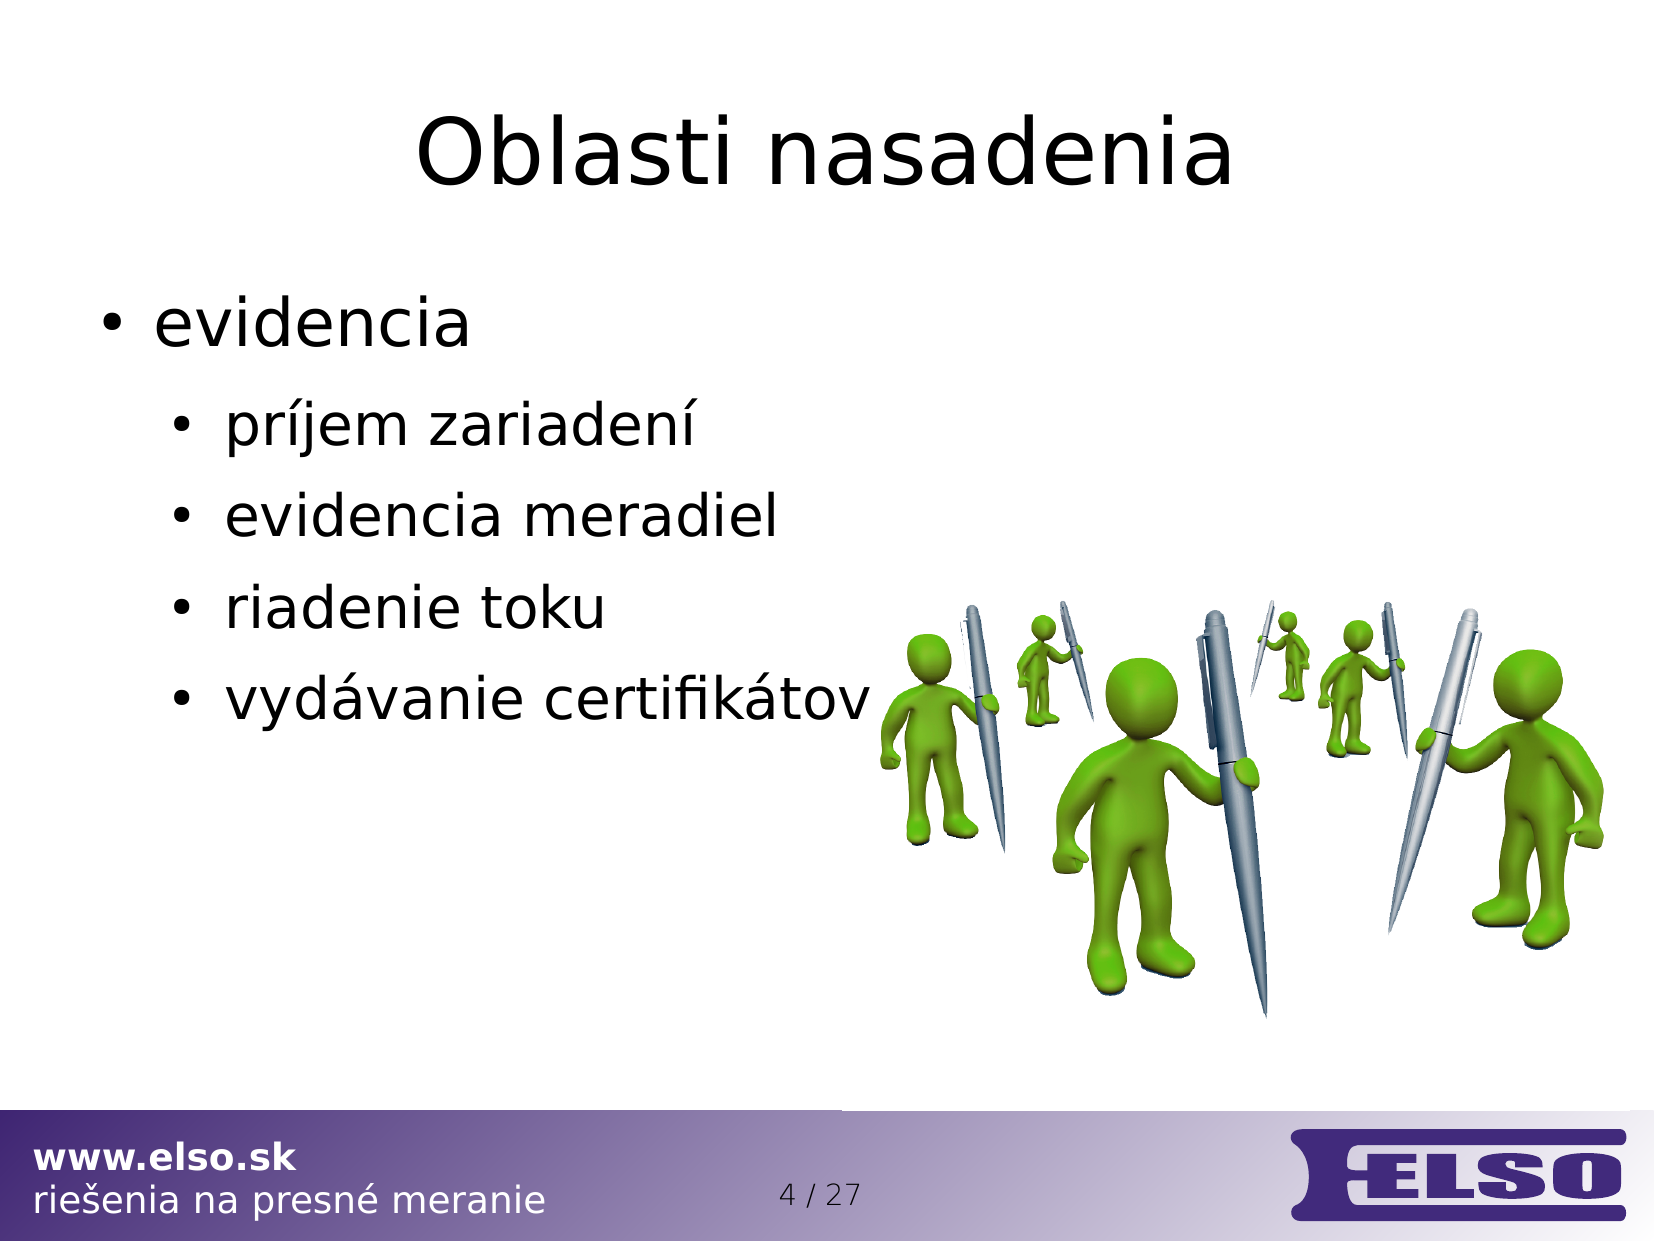

# Oblasti nasadenia
evidencia
príjem zariadení
evidencia meradiel
riadenie toku
vydávanie certifikátov
4